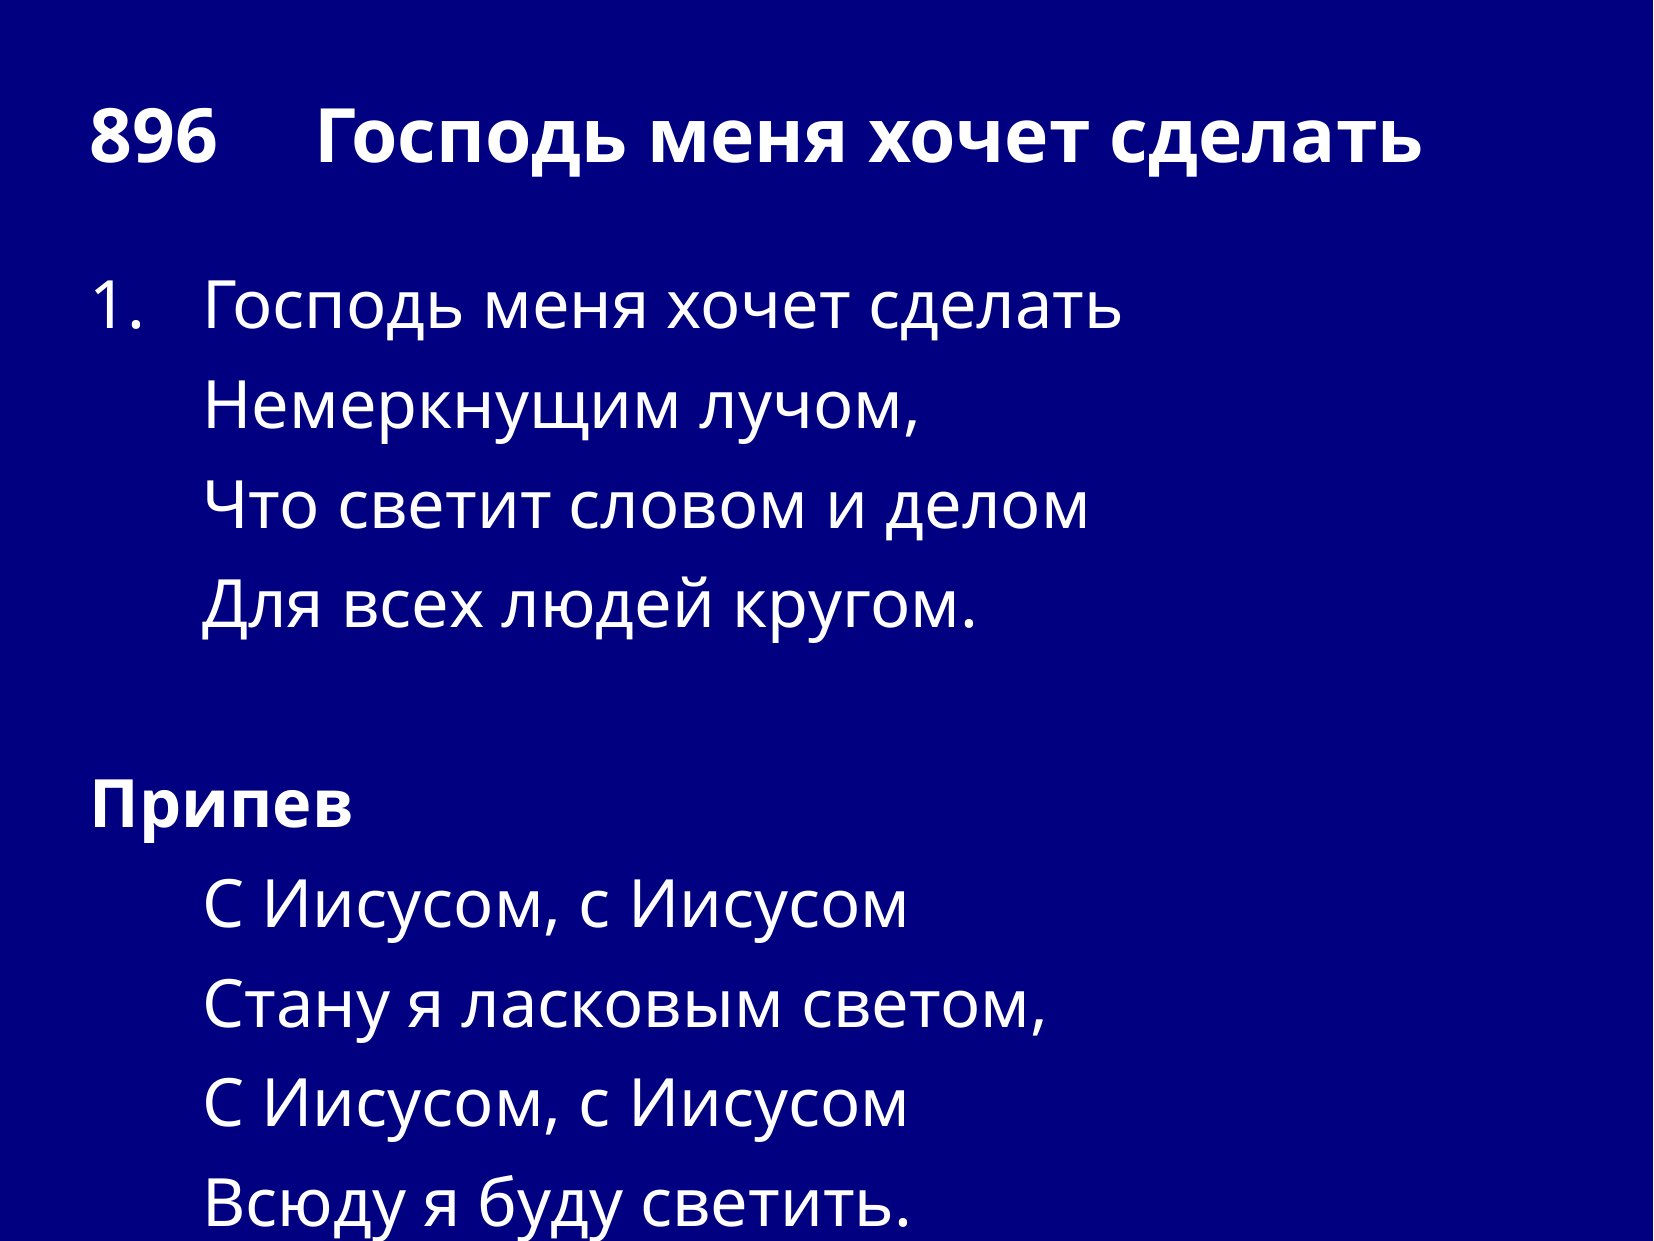

896	Господь меня хочет сделать
1.	Господь меня хочет сделать
	Немеркнущим лучом,
	Что светит словом и делом
	Для всех людей кругом.
Припев
	С Иисусом, с Иисусом
	Стану я ласковым светом,
	С Иисусом, с Иисусом
	Всюду я буду светить.